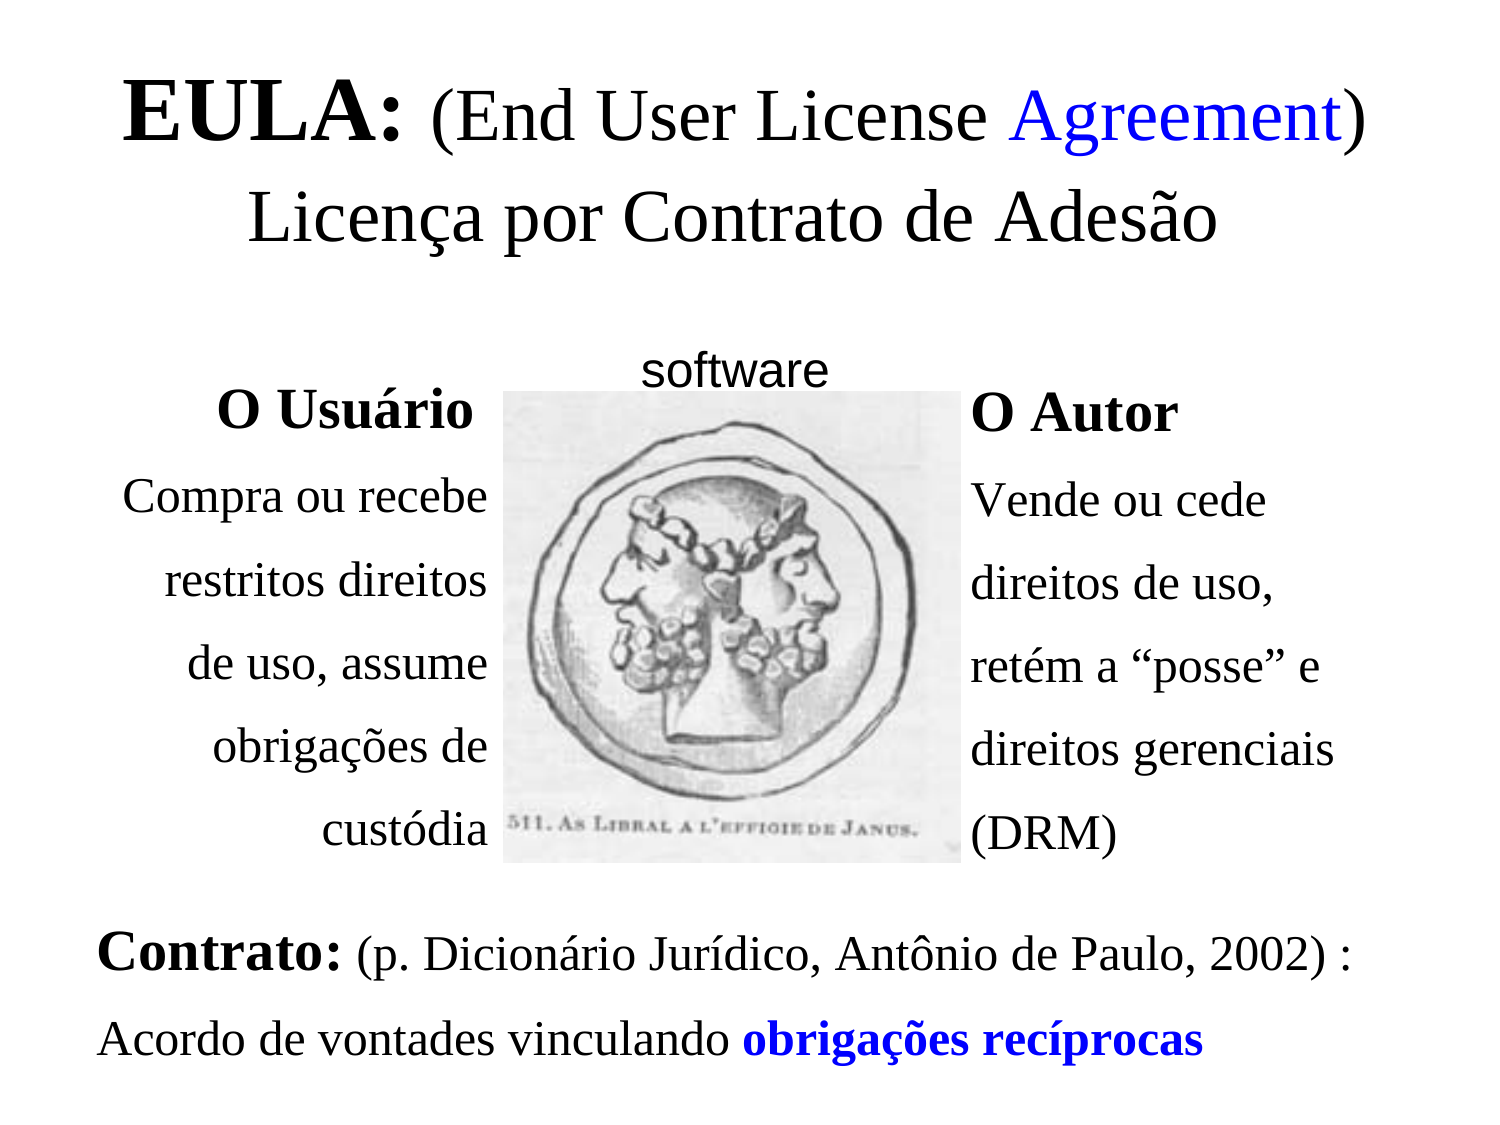

# EULA: (End User License Agreement) Licença por Contrato de Adesão
software
O Usuário
Compra ou recebe restritos direitos de uso, assume obrigações de custódia
O Autor
Vende ou cede direitos de uso, retém a “posse” e direitos gerenciais (DRM)
Contrato: (p. Dicionário Jurídico, Antônio de Paulo, 2002) :
Acordo de vontades vinculando obrigações recíprocas